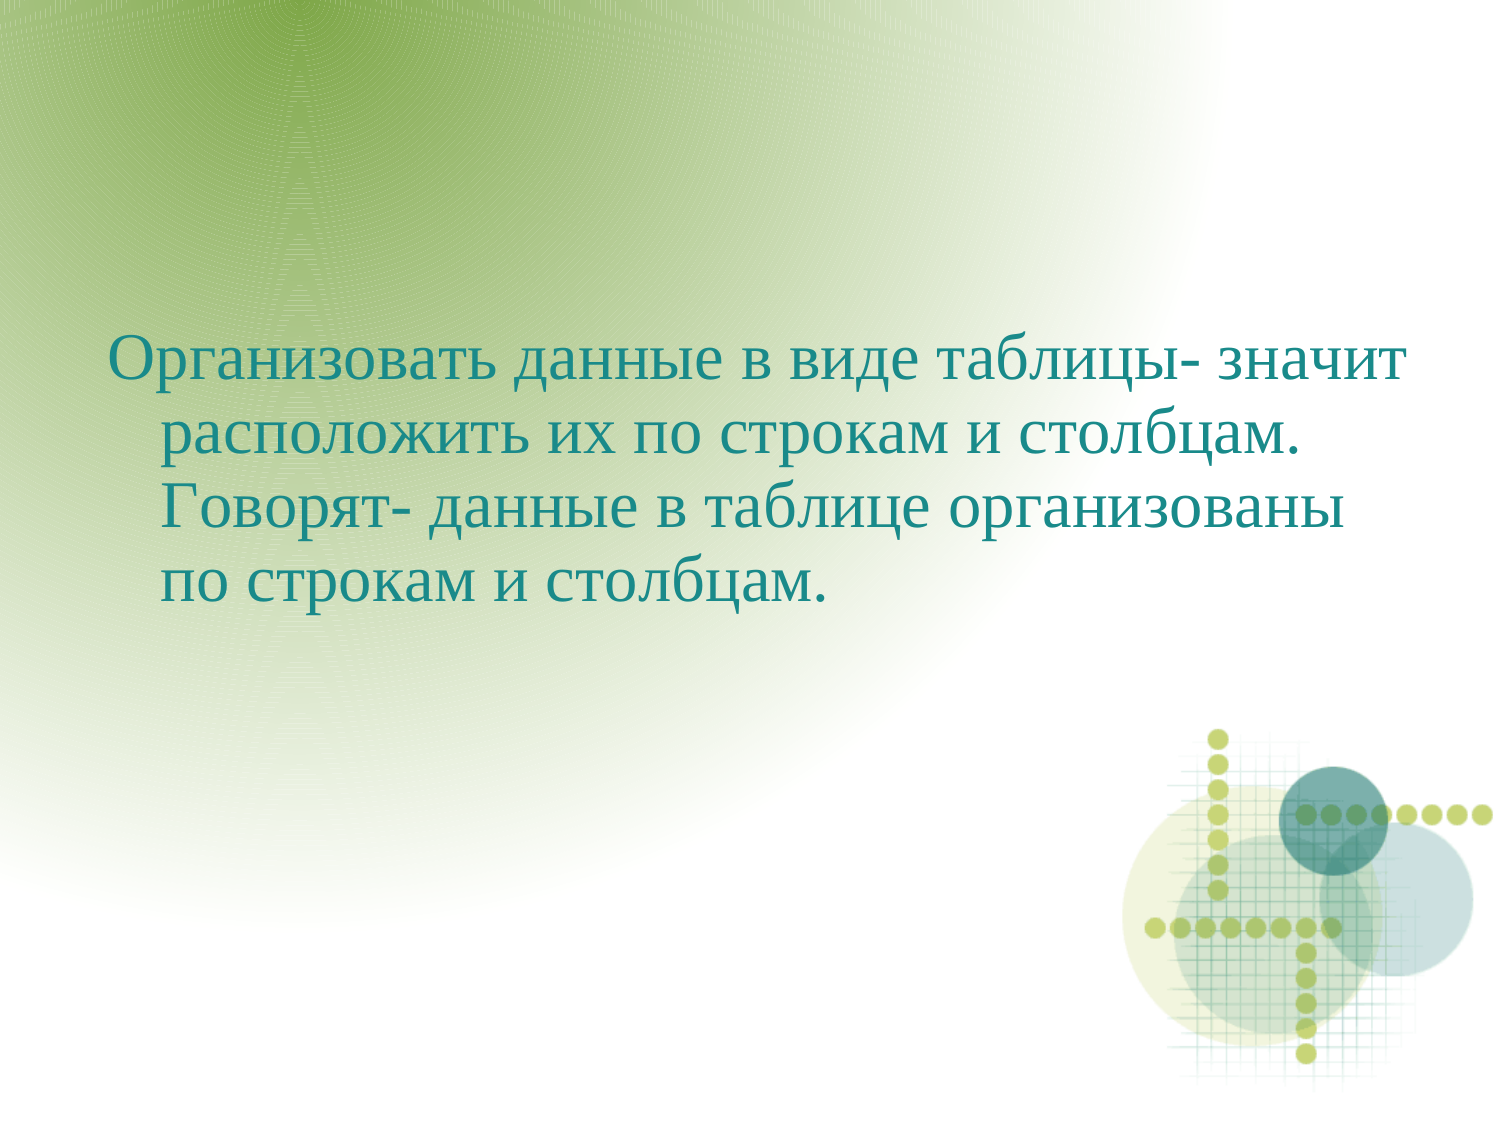

#
Организовать данные в виде таблицы- значит расположить их по строкам и столбцам. Говорят- данные в таблице организованы по строкам и столбцам.